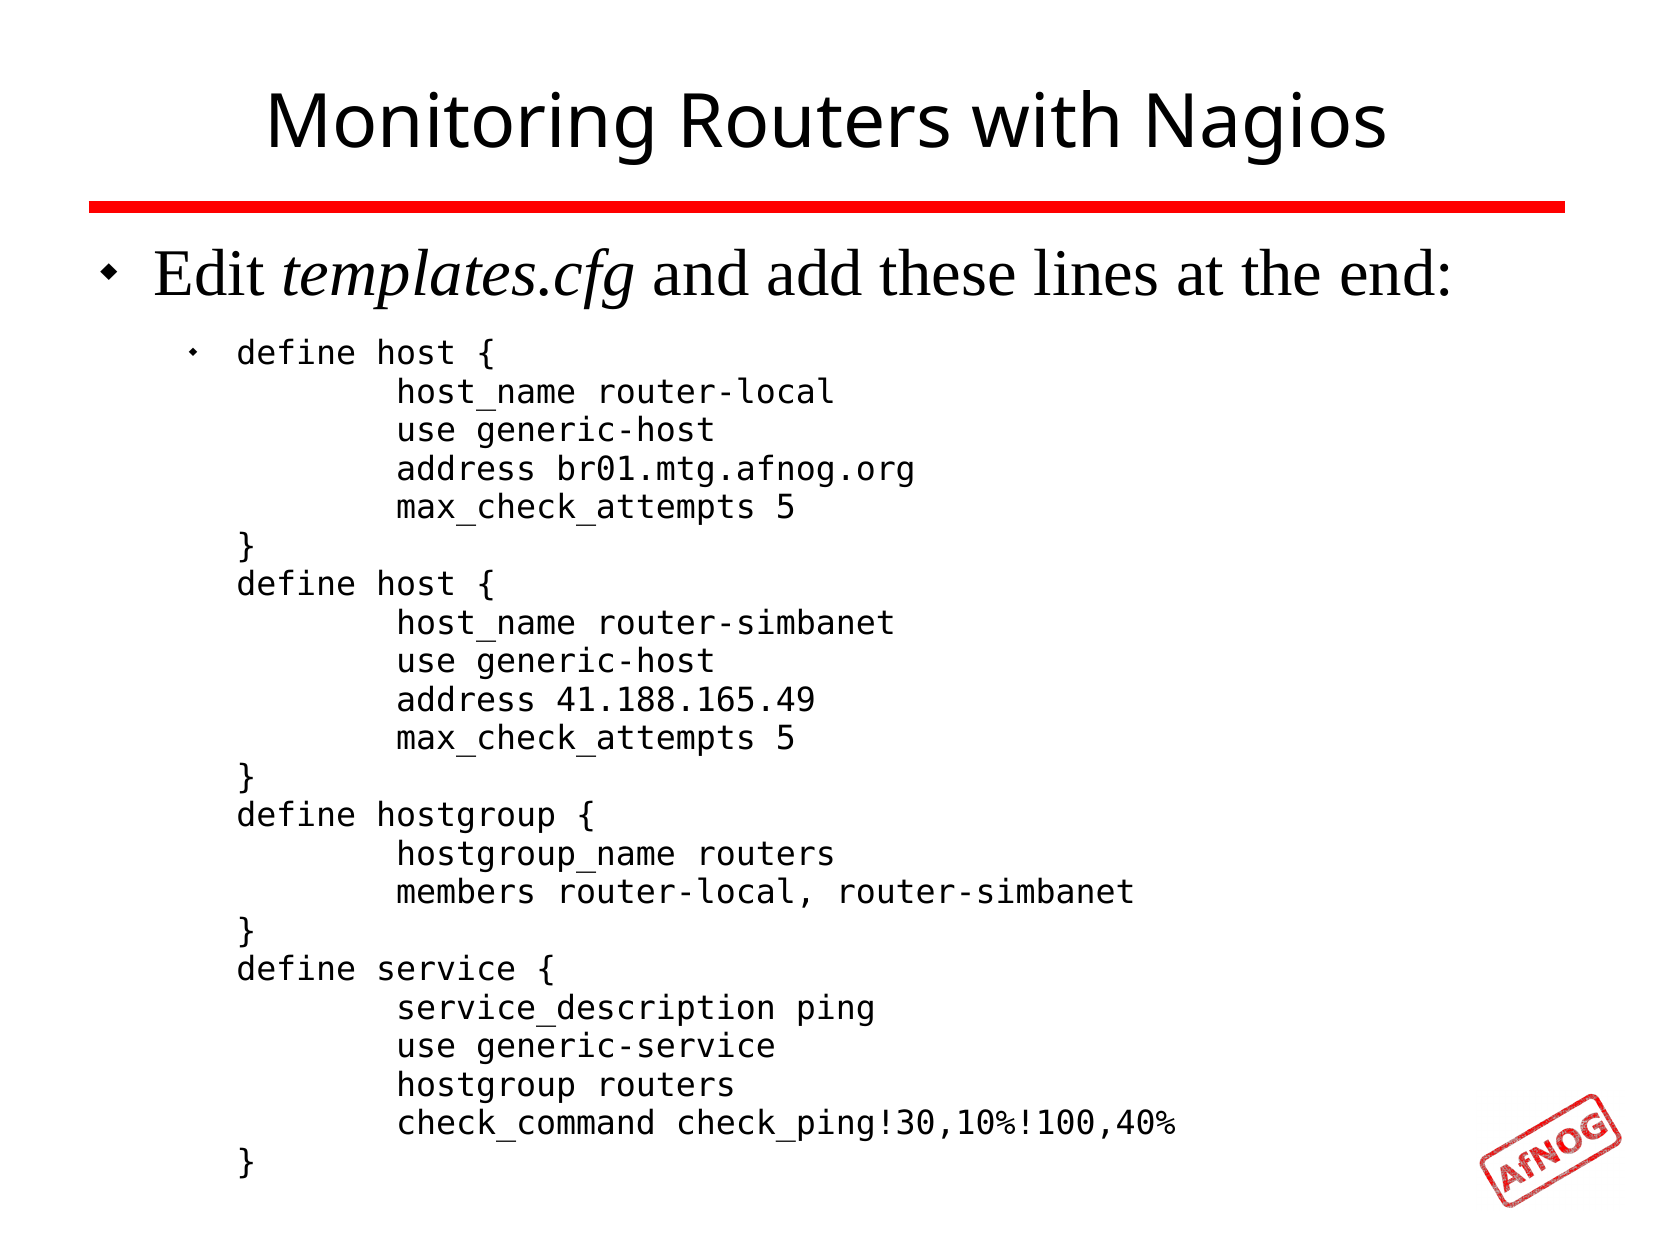

# Monitoring Routers with Nagios
Edit templates.cfg and add these lines at the end:
define host {
 host_name router-local
 use generic-host
 address br01.mtg.afnog.org
 max_check_attempts 5
}
define host {
 host_name router-simbanet
 use generic-host
 address 41.188.165.49
 max_check_attempts 5
}
define hostgroup {
 hostgroup_name routers
 members router-local, router-simbanet
}
define service {
 service_description ping
 use generic-service
 hostgroup routers
 check_command check_ping!30,10%!100,40%
}